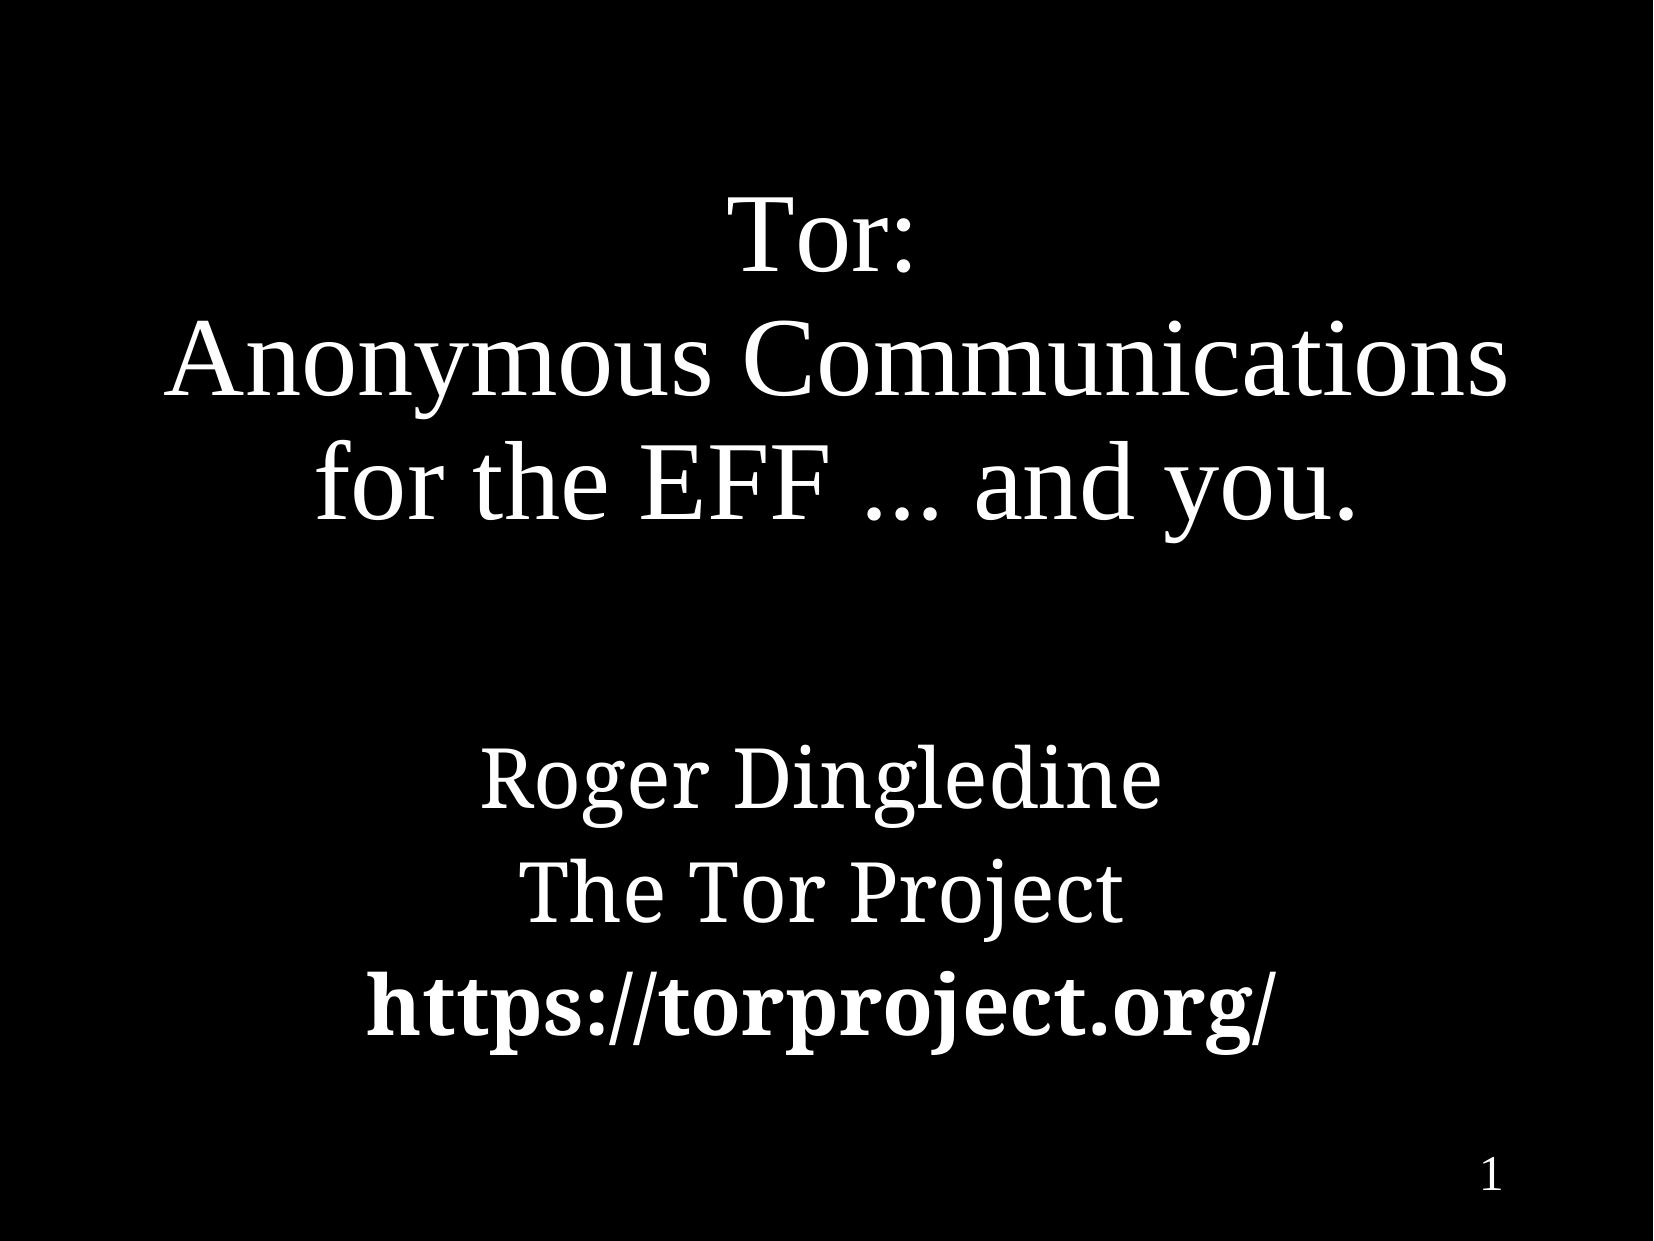

# Tor: Anonymous Communications for the EFF ... and you.
Roger Dingledine
The Tor Project
https://torproject.org/